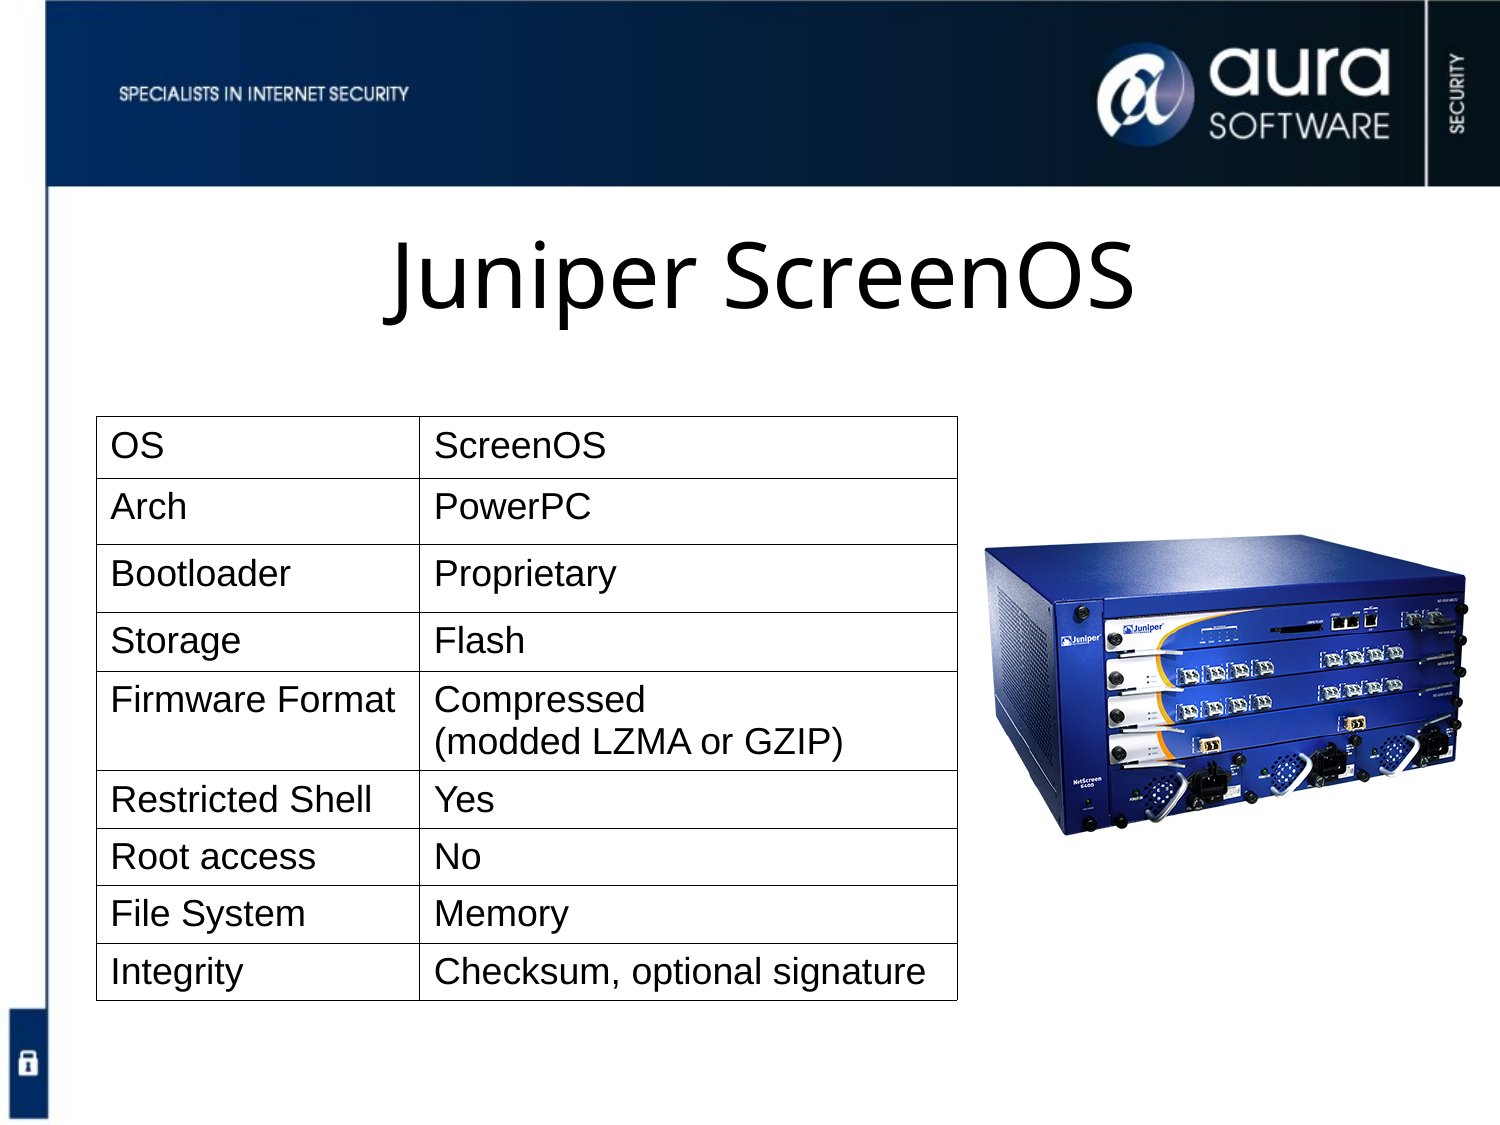

# Juniper ScreenOS
| OS | ScreenOS |
| --- | --- |
| Arch | PowerPC |
| Bootloader | Proprietary |
| Storage | Flash |
| Firmware Format | Compressed (modded LZMA or GZIP) |
| Restricted Shell | Yes |
| Root access | No |
| File System | Memory |
| Integrity | Checksum, optional signature |